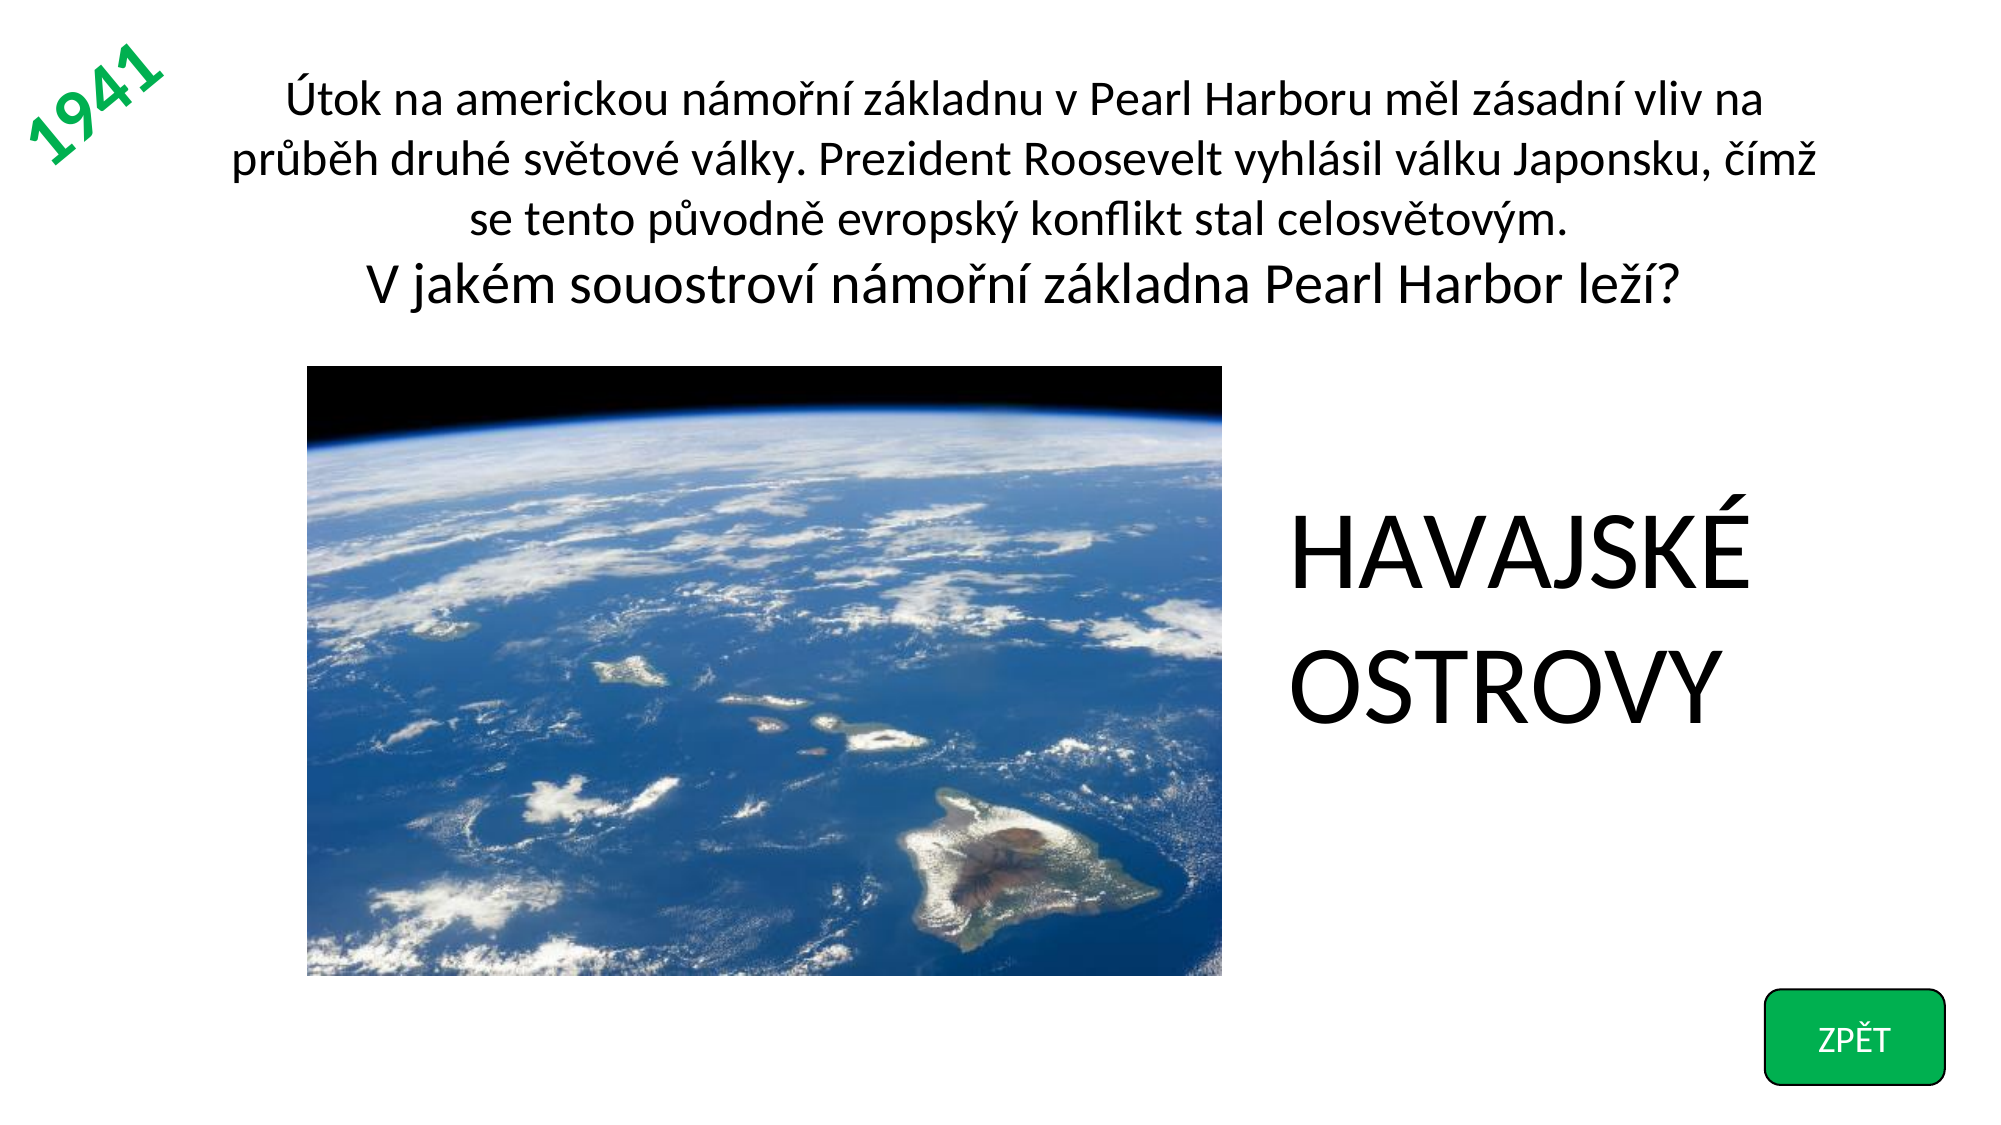

1941
Útok na americkou námořní základnu v Pearl Harboru měl zásadní vliv na průběh druhé světové války. Prezident Roosevelt vyhlásil válku Japonsku, čímž se tento původně evropský konflikt stal celosvětovým.
V jakém souostroví námořní základna Pearl Harbor leží?
HAVAJSKÉ
OSTROVY
ZPĚT